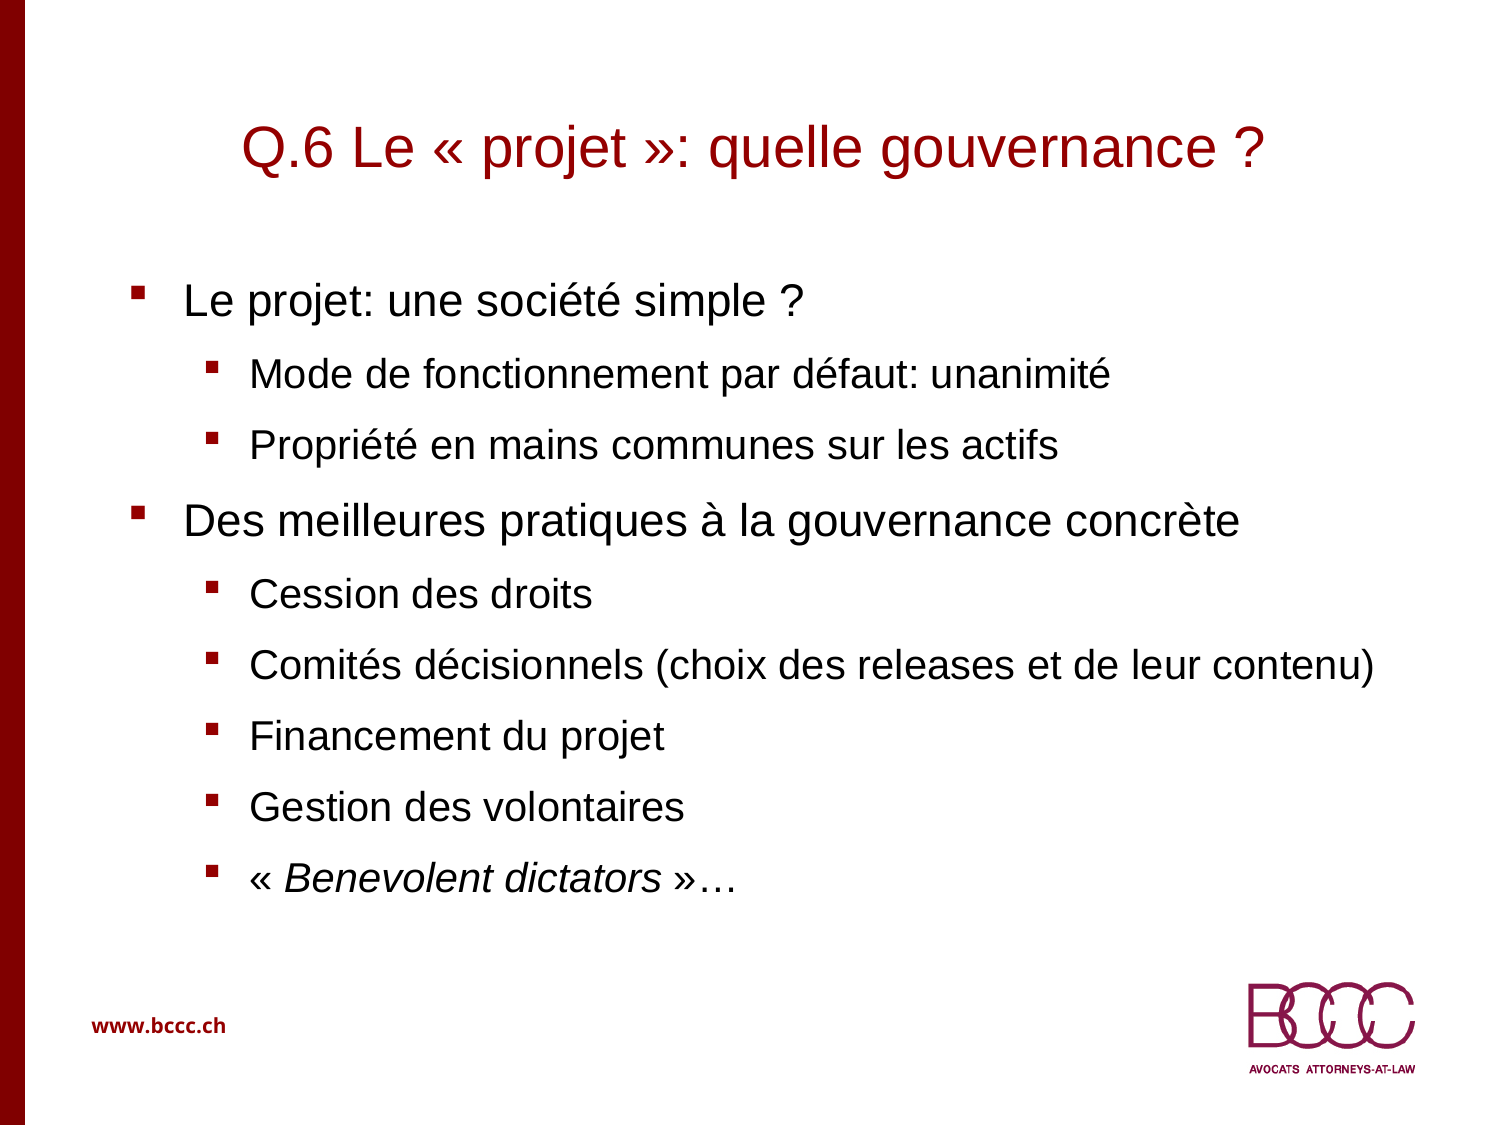

# Q.6 Le « projet »: quelle gouvernance ?
Le projet: une société simple ?
Mode de fonctionnement par défaut: unanimité
Propriété en mains communes sur les actifs
Des meilleures pratiques à la gouvernance concrète
Cession des droits
Comités décisionnels (choix des releases et de leur contenu)
Financement du projet
Gestion des volontaires
« Benevolent dictators »…